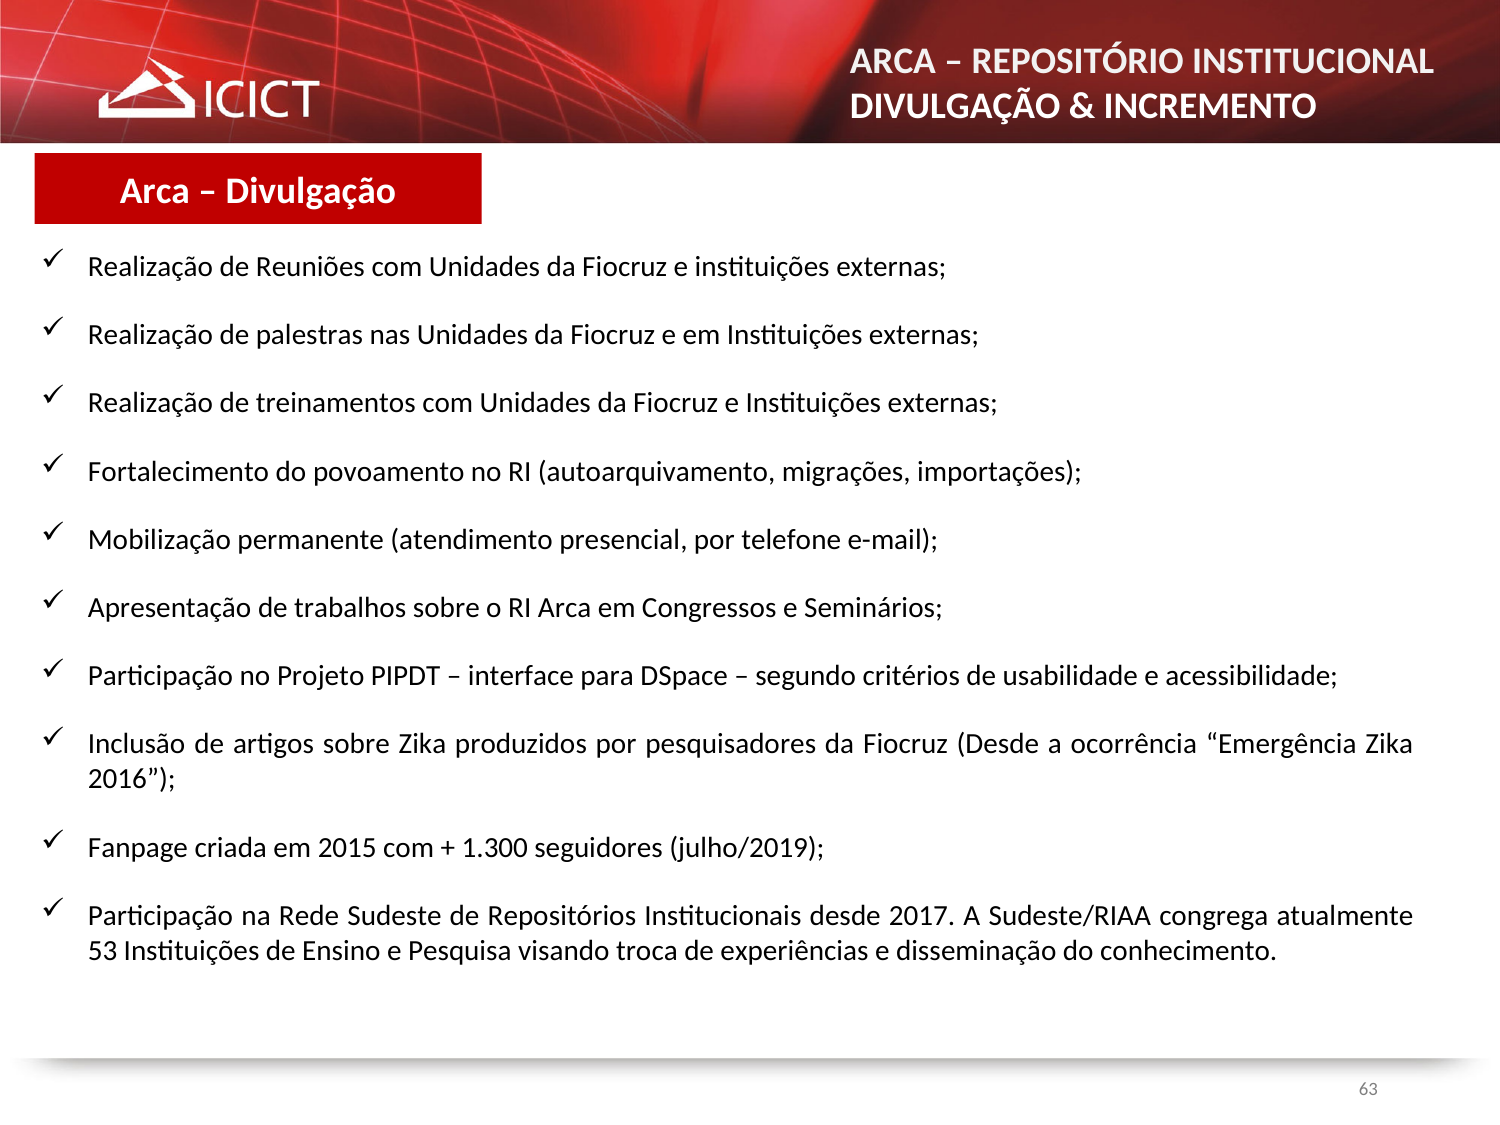

ARCA – REPOSITÓRIO INSTITUCIONAL
DIVULGAÇÃO & INCREMENTO
Arca – Divulgação
Realização de Reuniões com Unidades da Fiocruz e instituições externas;
Realização de palestras nas Unidades da Fiocruz e em Instituições externas;
Realização de treinamentos com Unidades da Fiocruz e Instituições externas;
Fortalecimento do povoamento no RI (autoarquivamento, migrações, importações);
Mobilização permanente (atendimento presencial, por telefone e-mail);
Apresentação de trabalhos sobre o RI Arca em Congressos e Seminários;
Participação no Projeto PIPDT – interface para DSpace – segundo critérios de usabilidade e acessibilidade;
Inclusão de artigos sobre Zika produzidos por pesquisadores da Fiocruz (Desde a ocorrência “Emergência Zika 2016”);
Fanpage criada em 2015 com + 1.300 seguidores (julho/2019);
Participação na Rede Sudeste de Repositórios Institucionais desde 2017. A Sudeste/RIAA congrega atualmente 53 Instituições de Ensino e Pesquisa visando troca de experiências e disseminação do conhecimento.